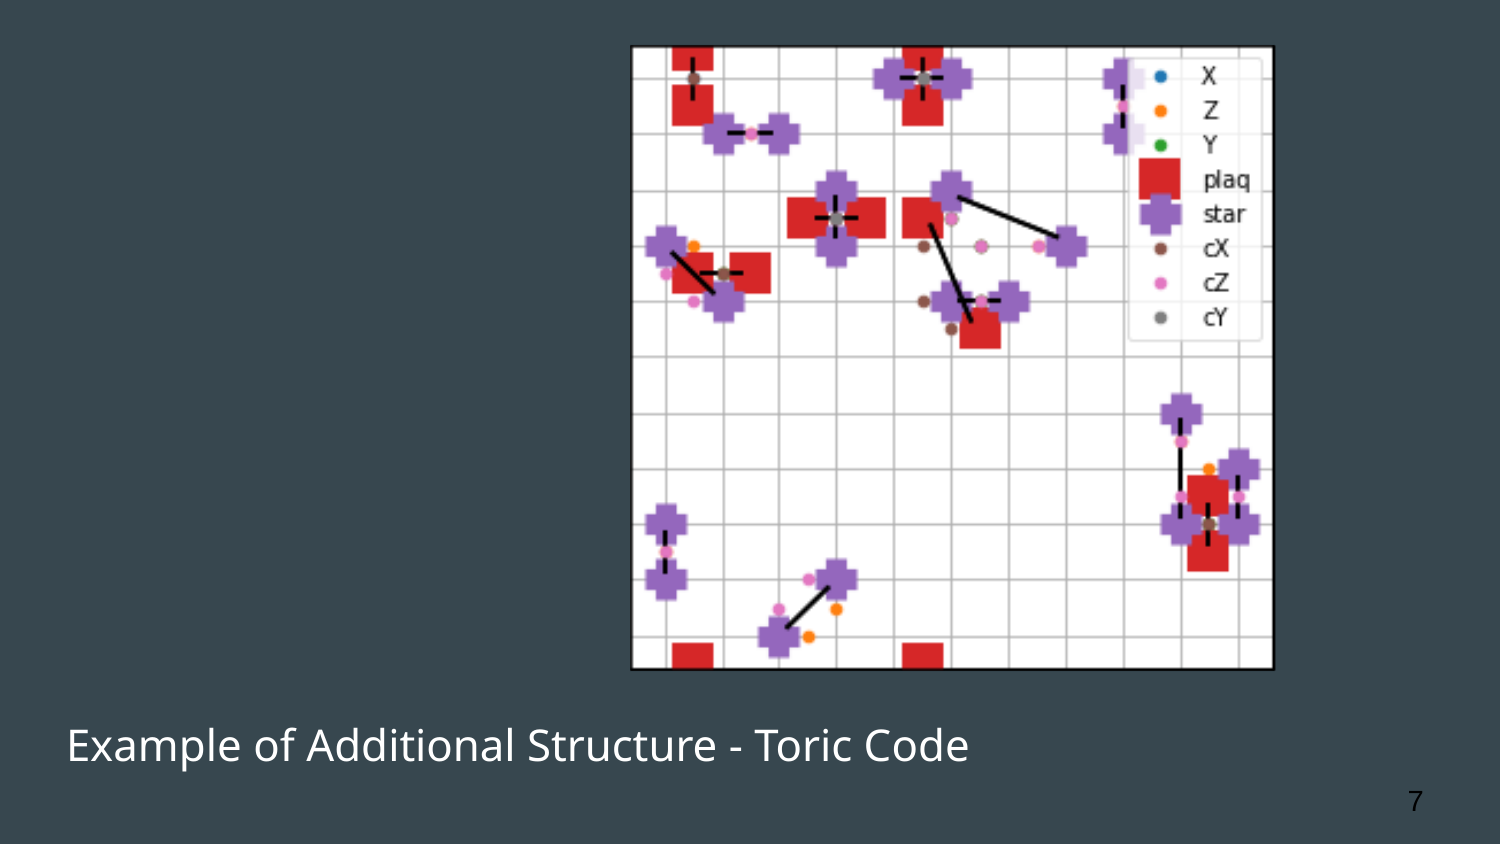

# Example of Additional Structure - Toric Code